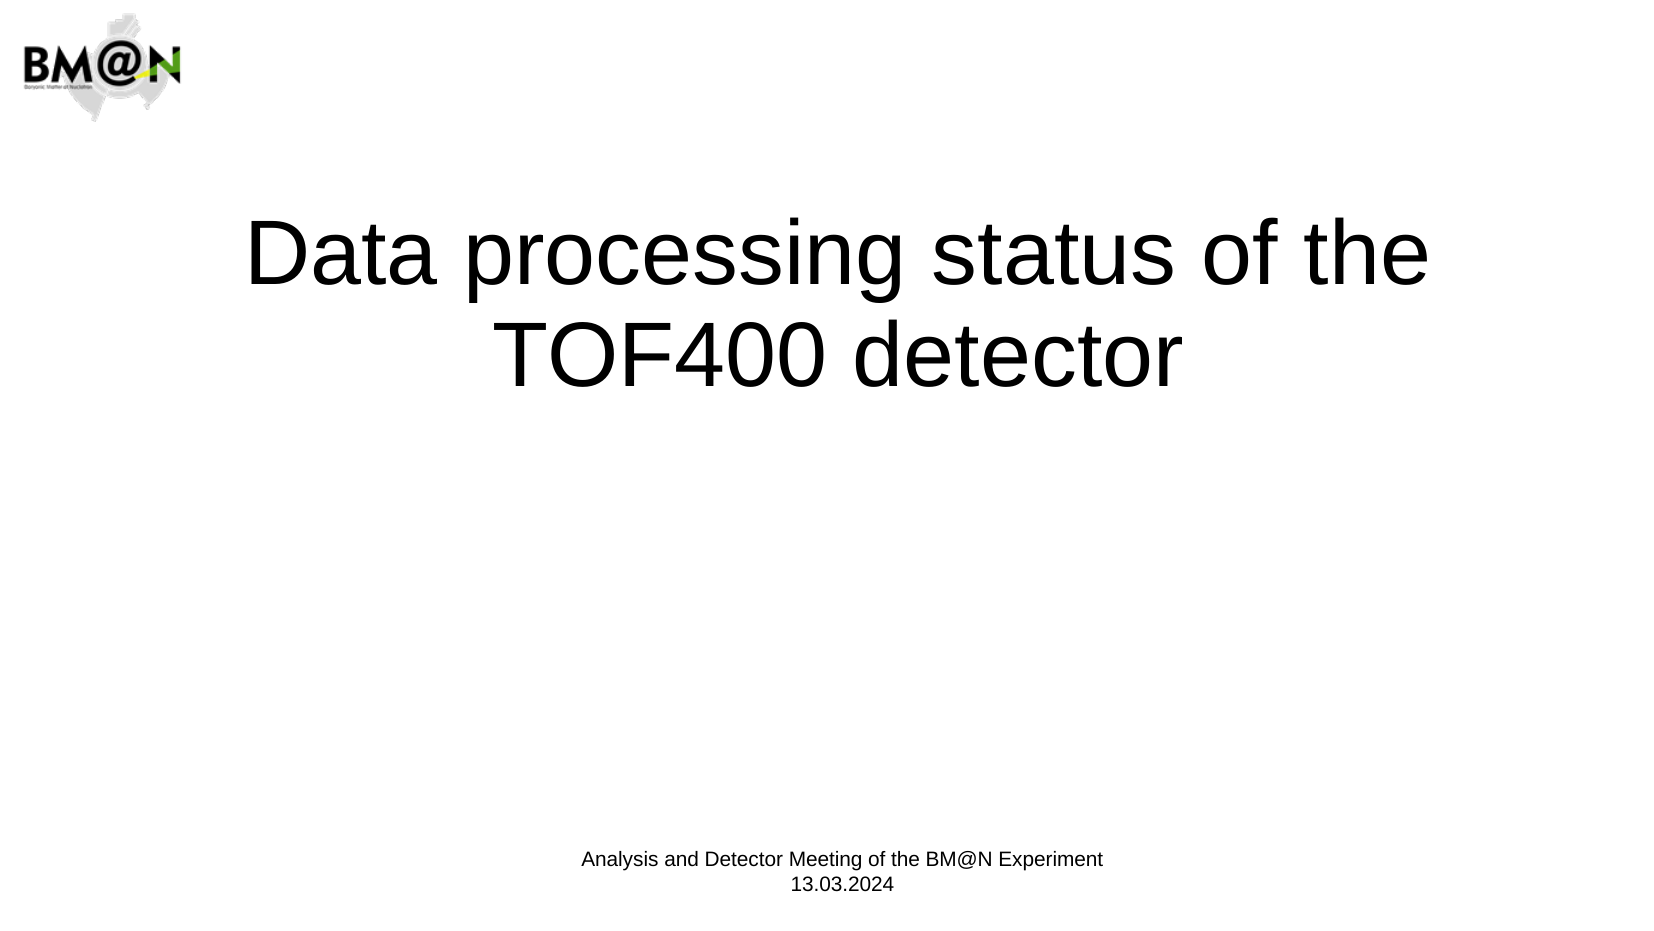

# Data processing status of the TOF400 detector
Analysis and Detector Meeting of the BM@N Experiment
13.03.2024